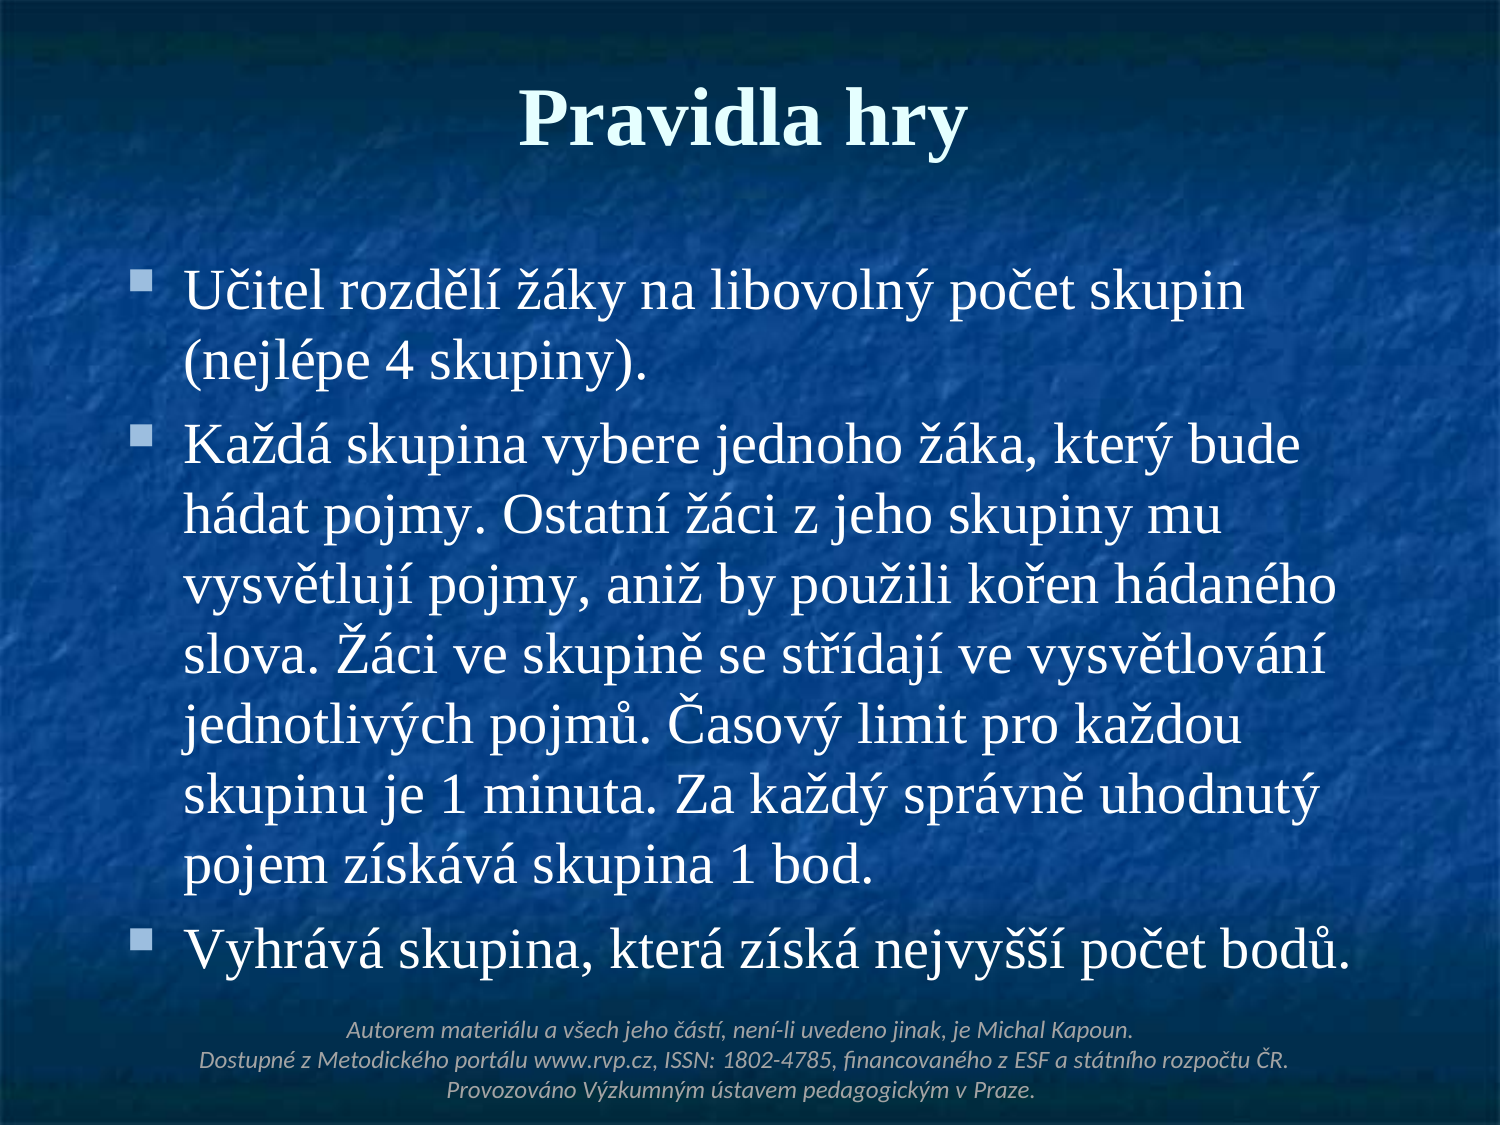

Pravidla hry
Učitel rozdělí žáky na libovolný počet skupin (nejlépe 4 skupiny).
Každá skupina vybere jednoho žáka, který bude hádat pojmy. Ostatní žáci z jeho skupiny mu vysvětlují pojmy, aniž by použili kořen hádaného slova. Žáci ve skupině se střídají ve vysvětlování jednotlivých pojmů. Časový limit pro každou skupinu je 1 minuta. Za každý správně uhodnutý pojem získává skupina 1 bod.
Vyhrává skupina, která získá nejvyšší počet bodů.
Autorem materiálu a všech jeho částí, není-li uvedeno jinak, je Michal Kapoun.
Dostupné z Metodického portálu www.rvp.cz, ISSN: 1802-4785, financovaného z ESF a státního rozpočtu ČR. Provozováno Výzkumným ústavem pedagogickým v Praze.